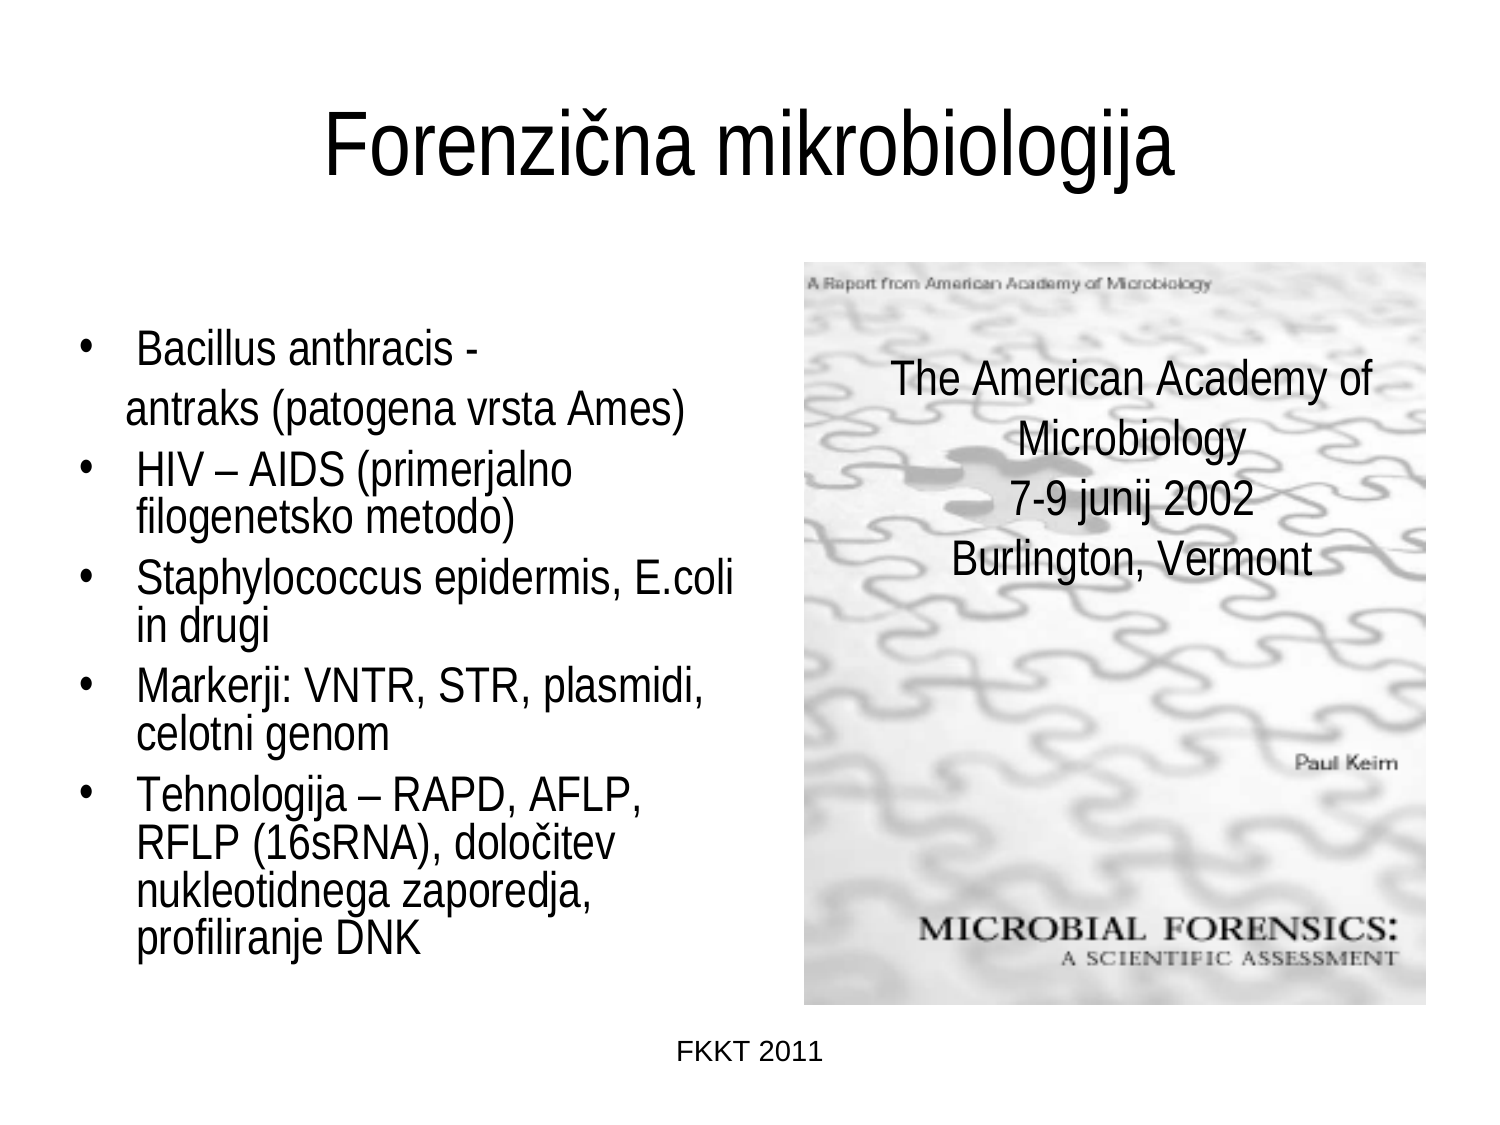

# Forenzična mikrobiologija
Bacillus anthracis -
 antraks (patogena vrsta Ames)
HIV – AIDS (primerjalno filogenetsko metodo)
Staphylococcus epidermis, E.coli in drugi
Markerji: VNTR, STR, plasmidi, celotni genom
Tehnologija – RAPD, AFLP, RFLP (16sRNA), določitev nukleotidnega zaporedja, profiliranje DNK
The American Academy of
Microbiology
7-9 junij 2002
Burlington, Vermont
FKKT 2011